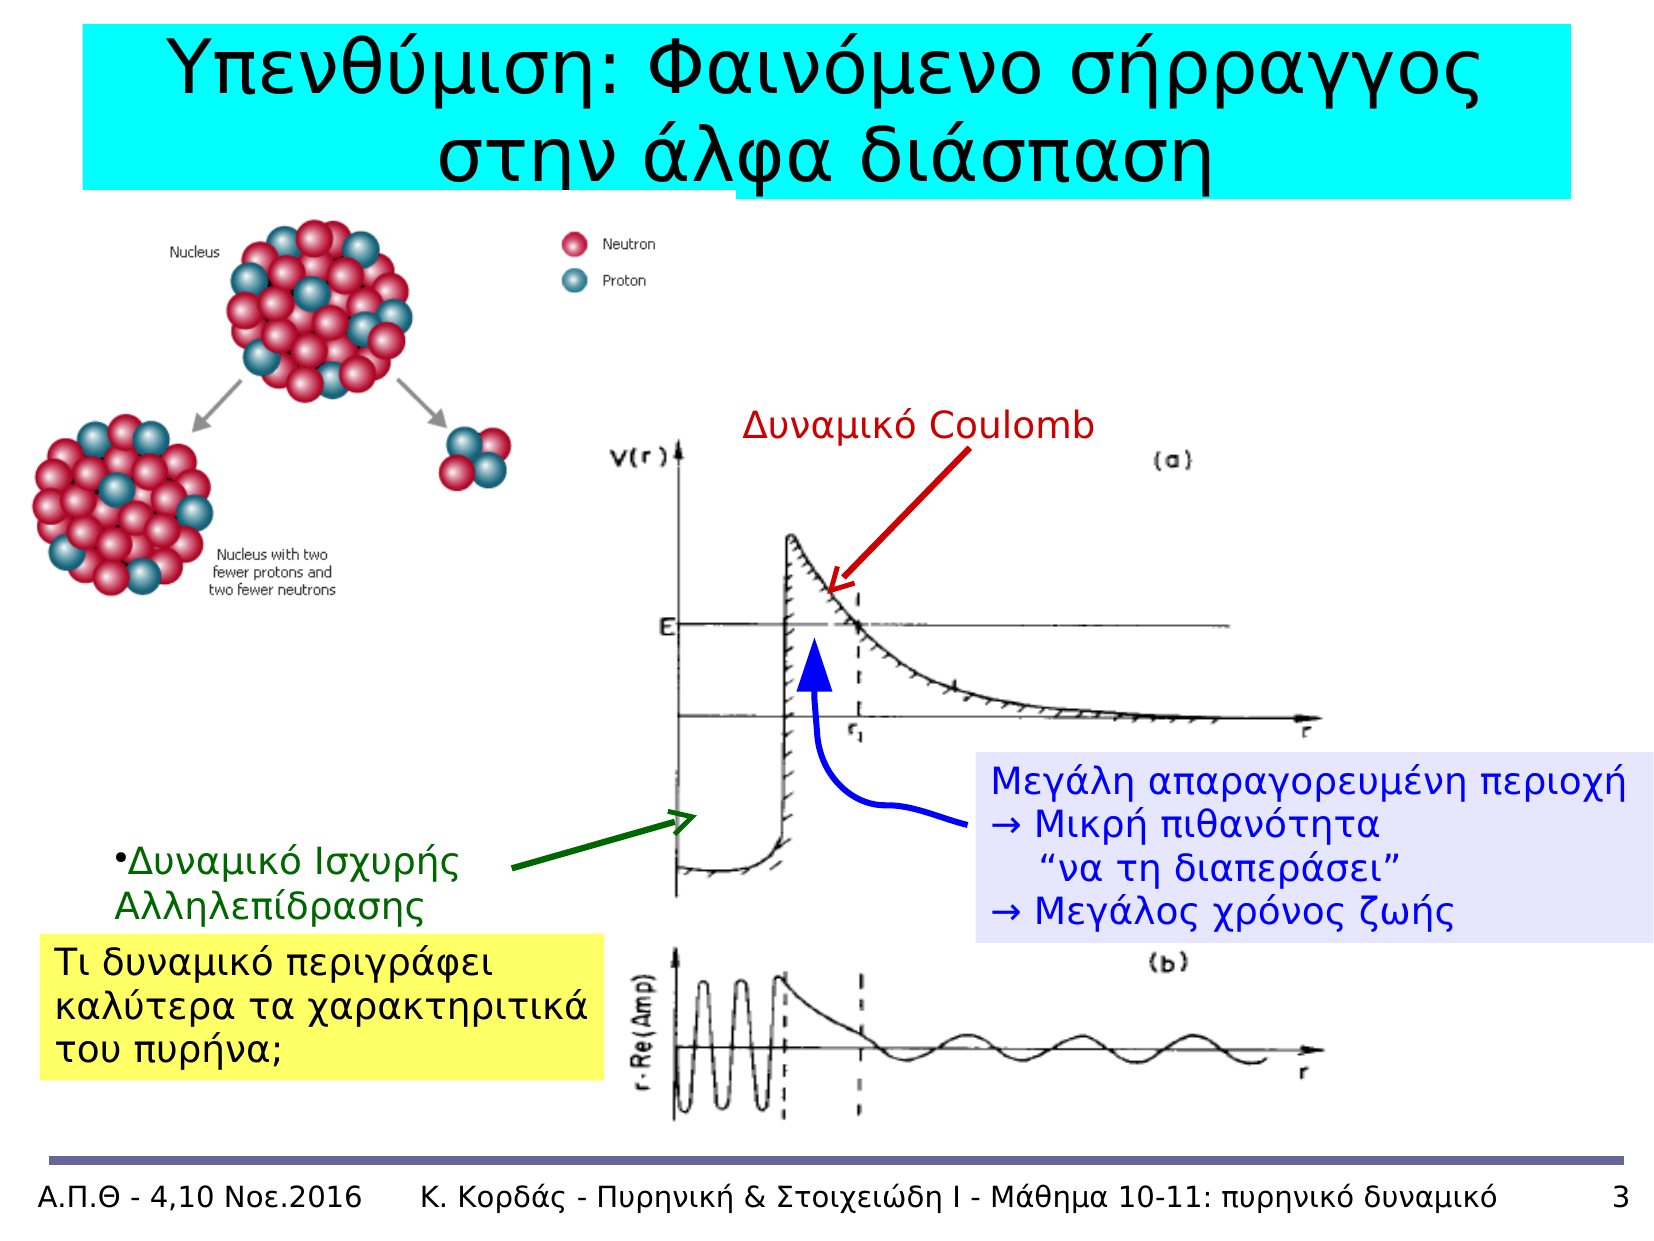

# Υπενθύμιση: Φαινόμενο σήρραγγος στην άλφα διάσπαση
Δυναμικό Coulomb
Μεγάλη απαραγορευμένη περιοχή
→ Μικρή πιθανότητα
 “να τη διαπεράσει”
→ Μεγάλος χρόνος ζωής
Δυναμικό Ισχυρής Αλληλεπίδρασης
Τι δυναμικό περιγράφει
καλύτερα τα χαρακτηριτικά
του πυρήνα;
Α.Π.Θ - 4,10 Νοε.2016
Κ. Κορδάς - Πυρηνική & Στοιχειώδη Ι - Μάθημα 10-11: πυρηνικό δυναμικό
3